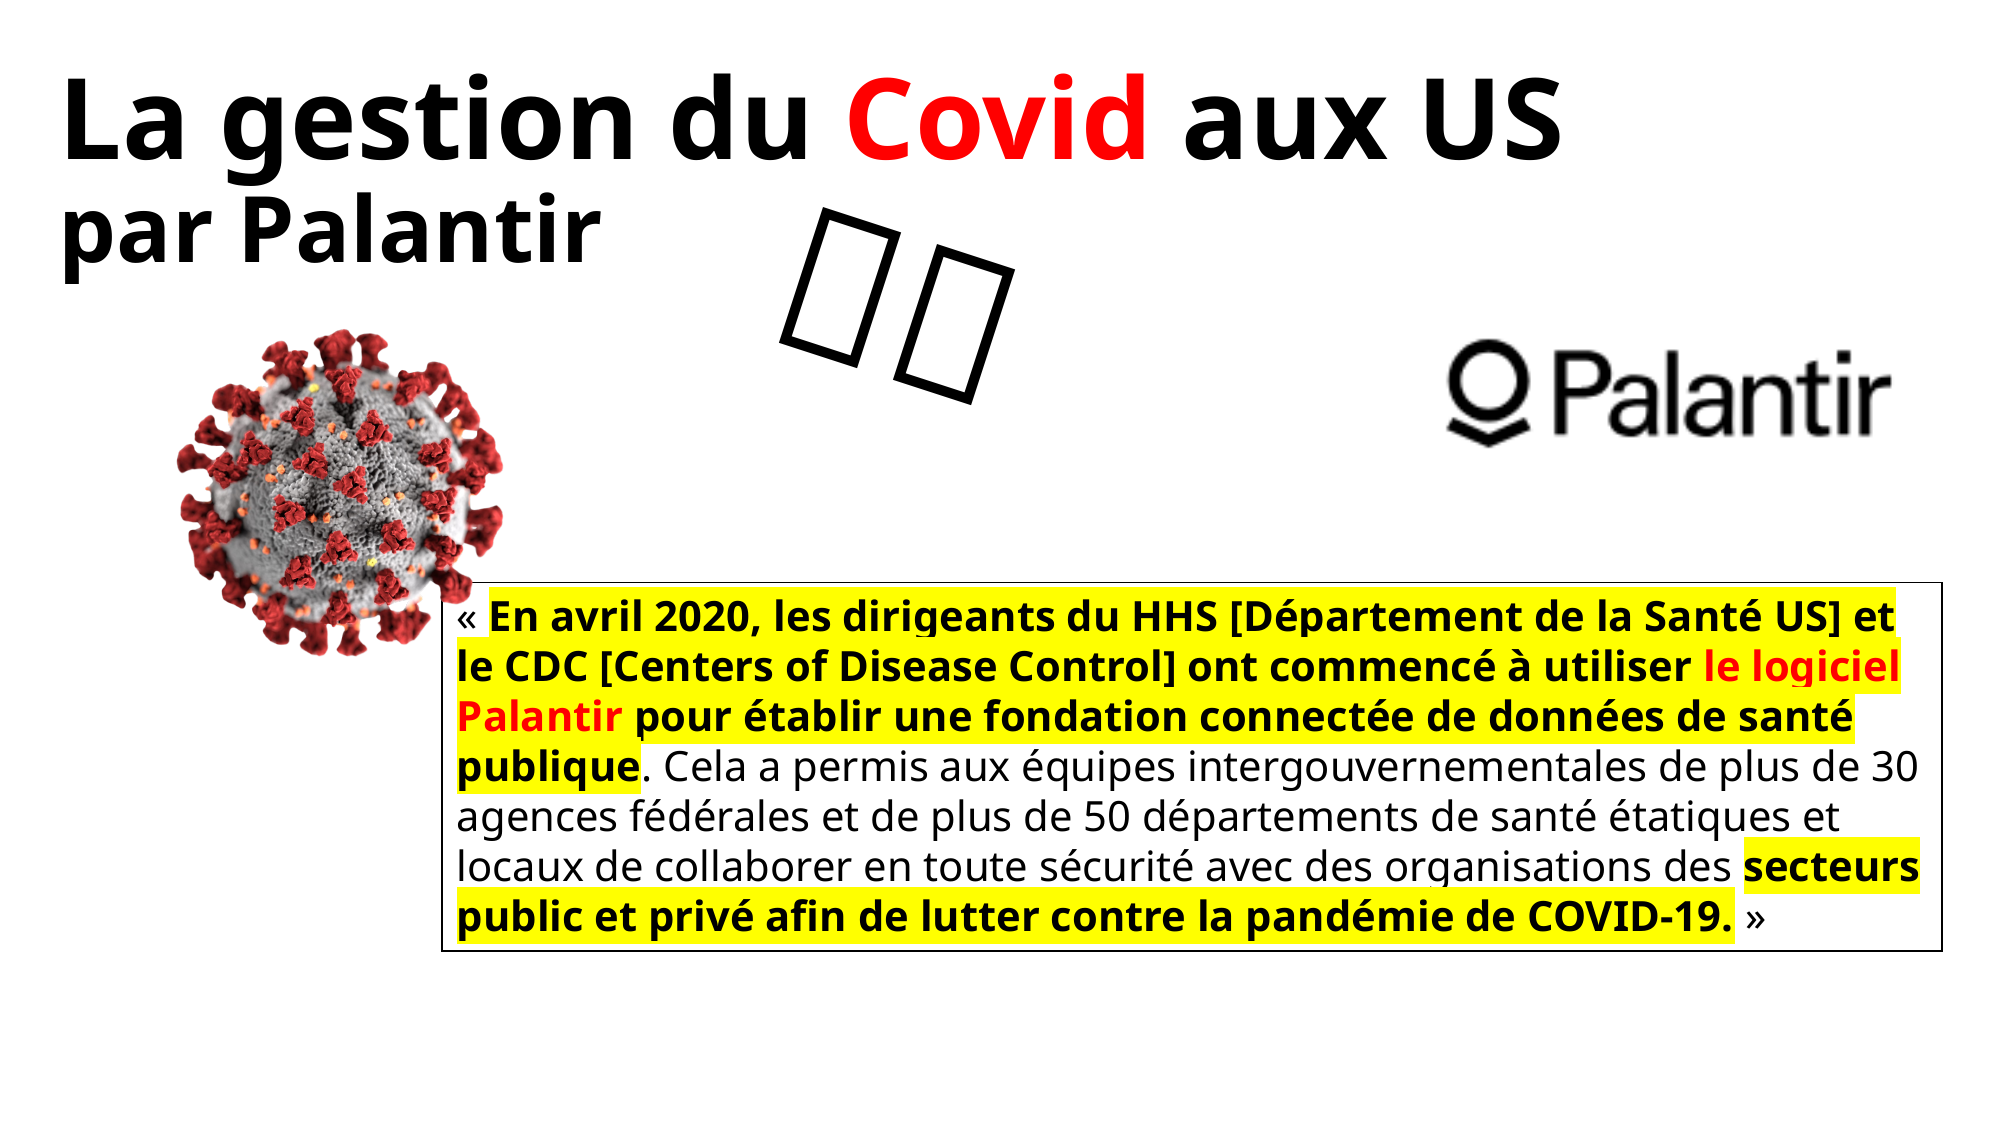

La gestion du Covid aux US
par Palantir
🇺🇸
« En avril 2020, les dirigeants du HHS [Département de la Santé US] et le CDC [Centers of Disease Control] ont commencé à utiliser le logiciel Palantir pour établir une fondation connectée de données de santé publique. Cela a permis aux équipes intergouvernementales de plus de 30 agences fédérales et de plus de 50 départements de santé étatiques et locaux de collaborer en toute sécurité avec des organisations des secteurs public et privé afin de lutter contre la pandémie de COVID-19. »